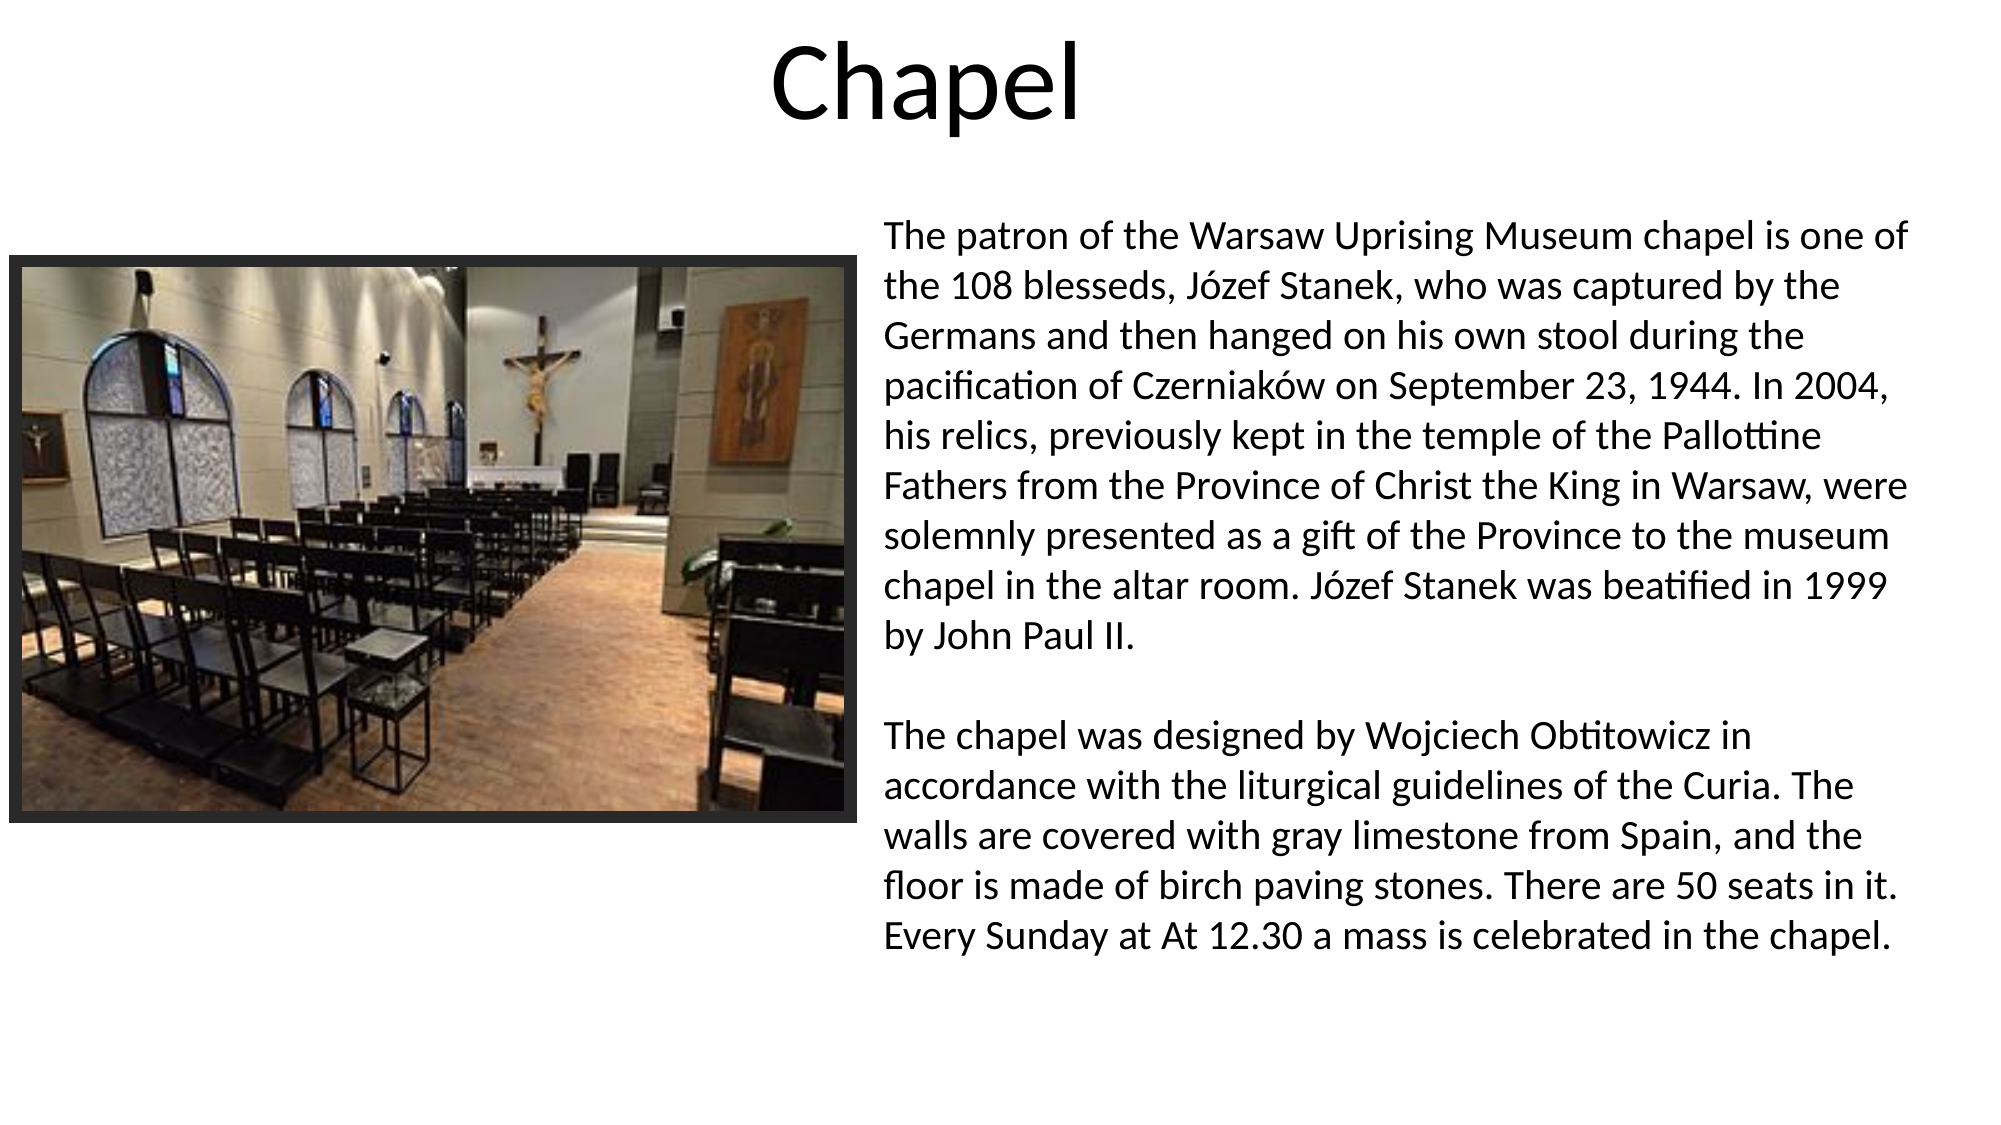

Chapel
The patron of the Warsaw Uprising Museum chapel is one of the 108 blesseds, Józef Stanek, who was captured by the Germans and then hanged on his own stool during the pacification of Czerniaków on September 23, 1944. In 2004, his relics, previously kept in the temple of the Pallottine Fathers from the Province of Christ the King in Warsaw, were solemnly presented as a gift of the Province to the museum chapel in the altar room. Józef Stanek was beatified in 1999 by John Paul II.
The chapel was designed by Wojciech Obtitowicz in accordance with the liturgical guidelines of the Curia. The walls are covered with gray limestone from Spain, and the floor is made of birch paving stones. There are 50 seats in it. Every Sunday at At 12.30 a mass is celebrated in the chapel.